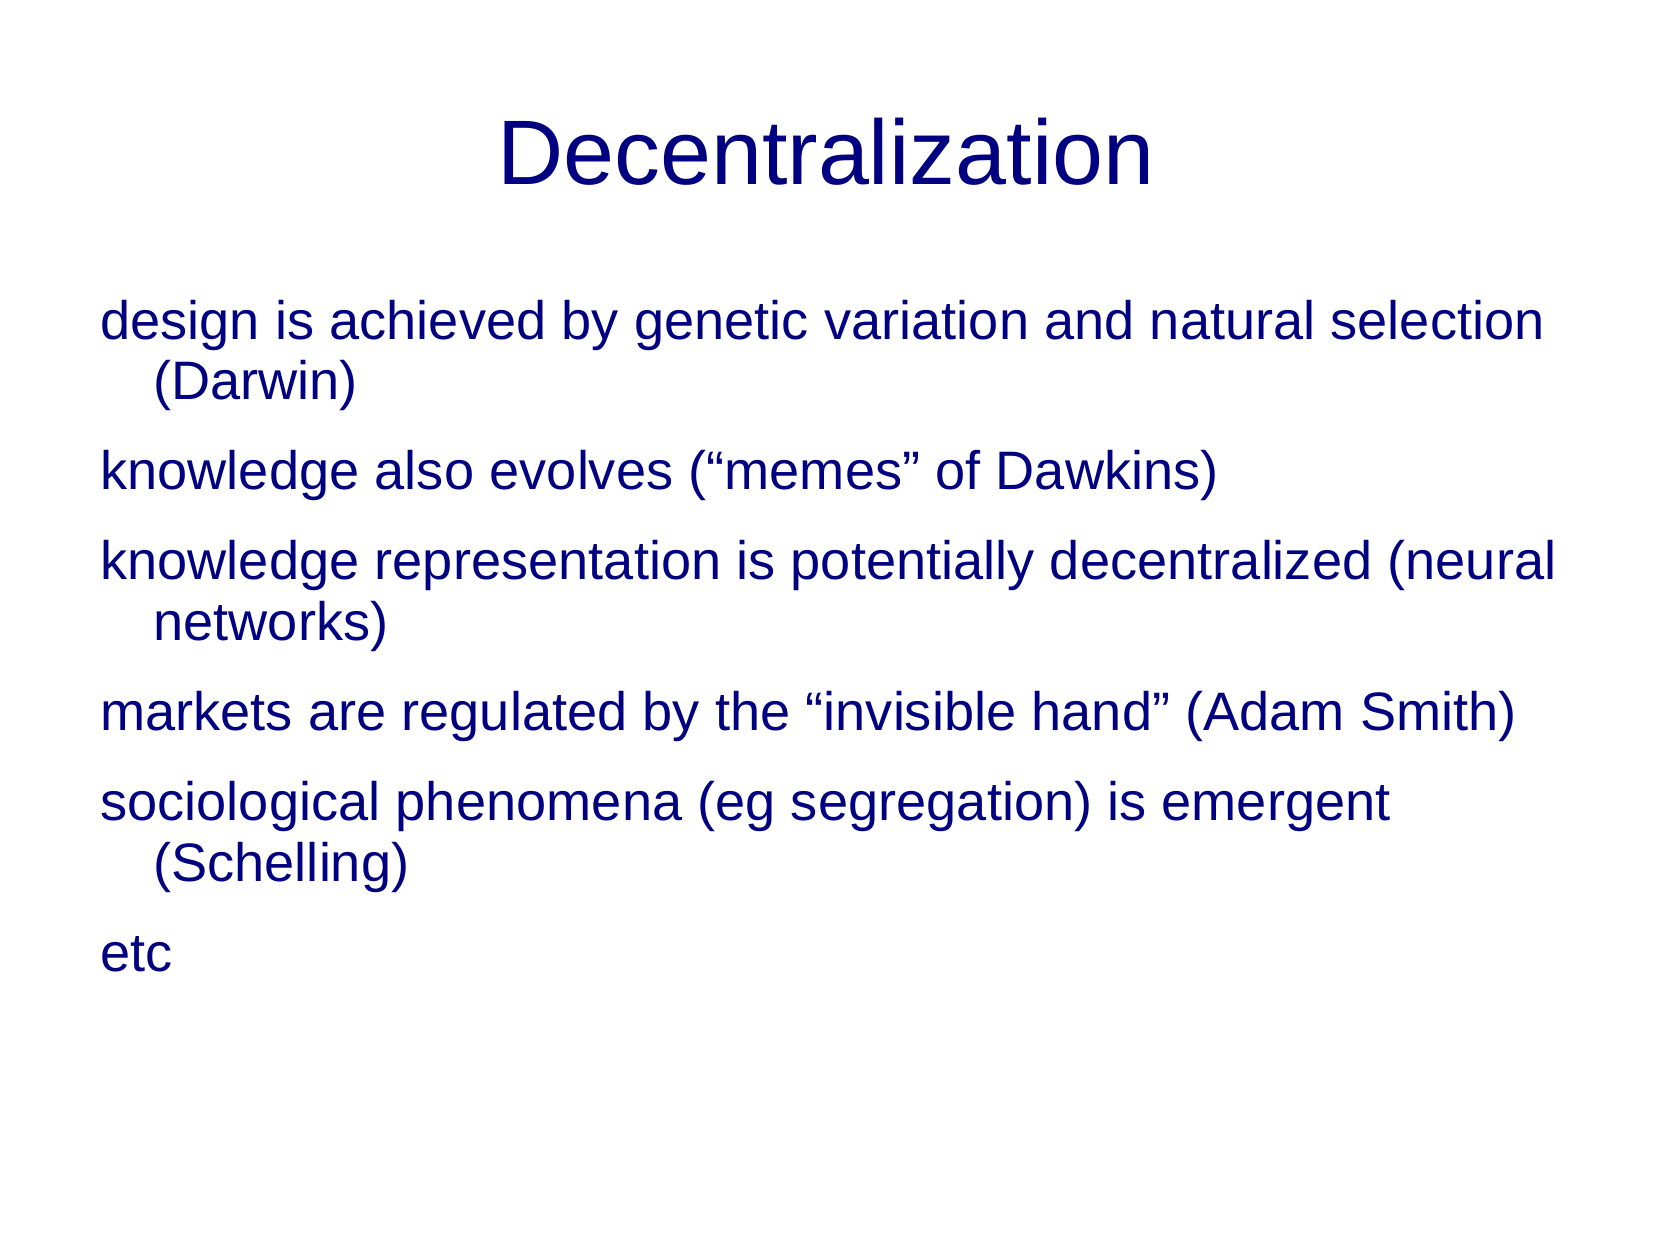

# Decentralization
design is achieved by genetic variation and natural selection (Darwin)
knowledge also evolves (“memes” of Dawkins)
knowledge representation is potentially decentralized (neural networks)
markets are regulated by the “invisible hand” (Adam Smith)
sociological phenomena (eg segregation) is emergent (Schelling)
etc